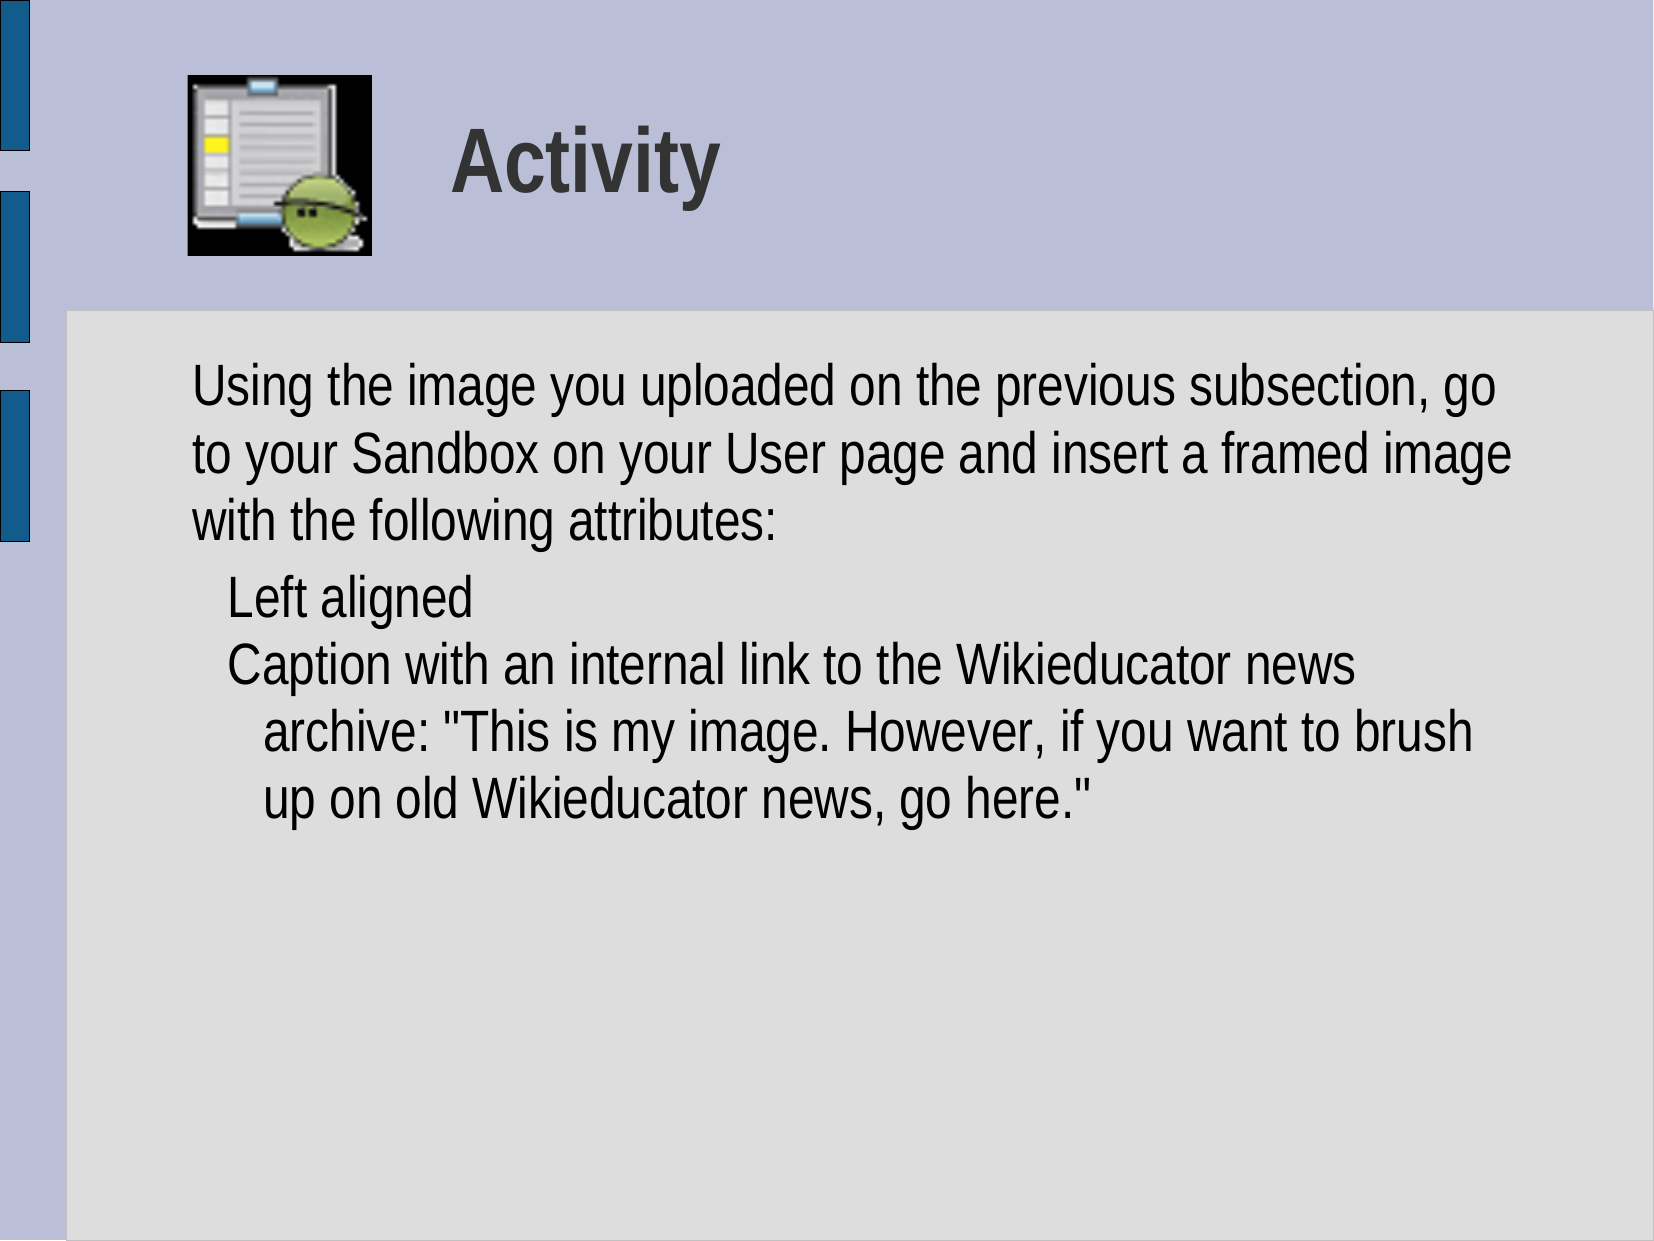

# Activity
 Using the image you uploaded on the previous subsection, go to your Sandbox on your User page and insert a framed image with the following attributes:
Left aligned
Caption with an internal link to the Wikieducator news archive: "This is my image. However, if you want to brush up on old Wikieducator news, go here."